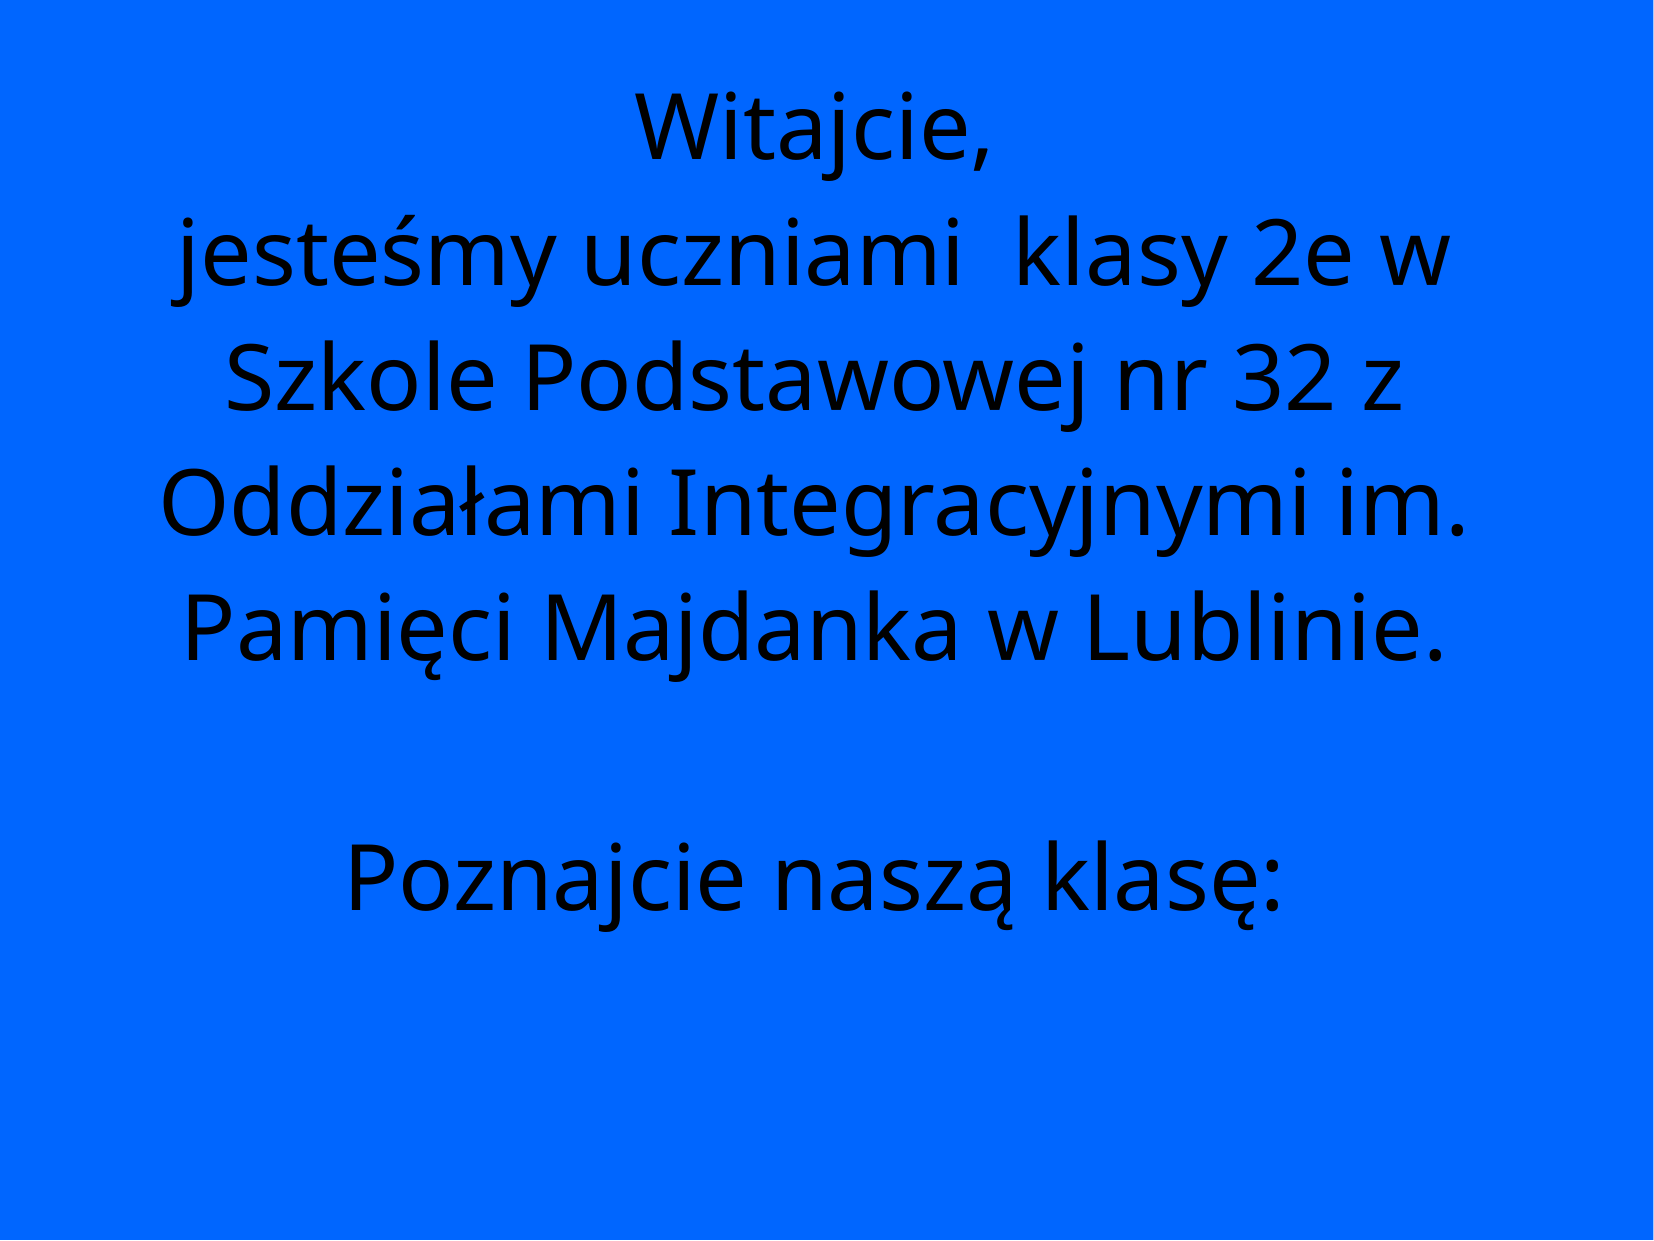

# Witajcie, jesteśmy uczniami klasy 2e w Szkole Podstawowej nr 32 z Oddziałami Integracyjnymi im. Pamięci Majdanka w Lublinie. Poznajcie naszą klasę: